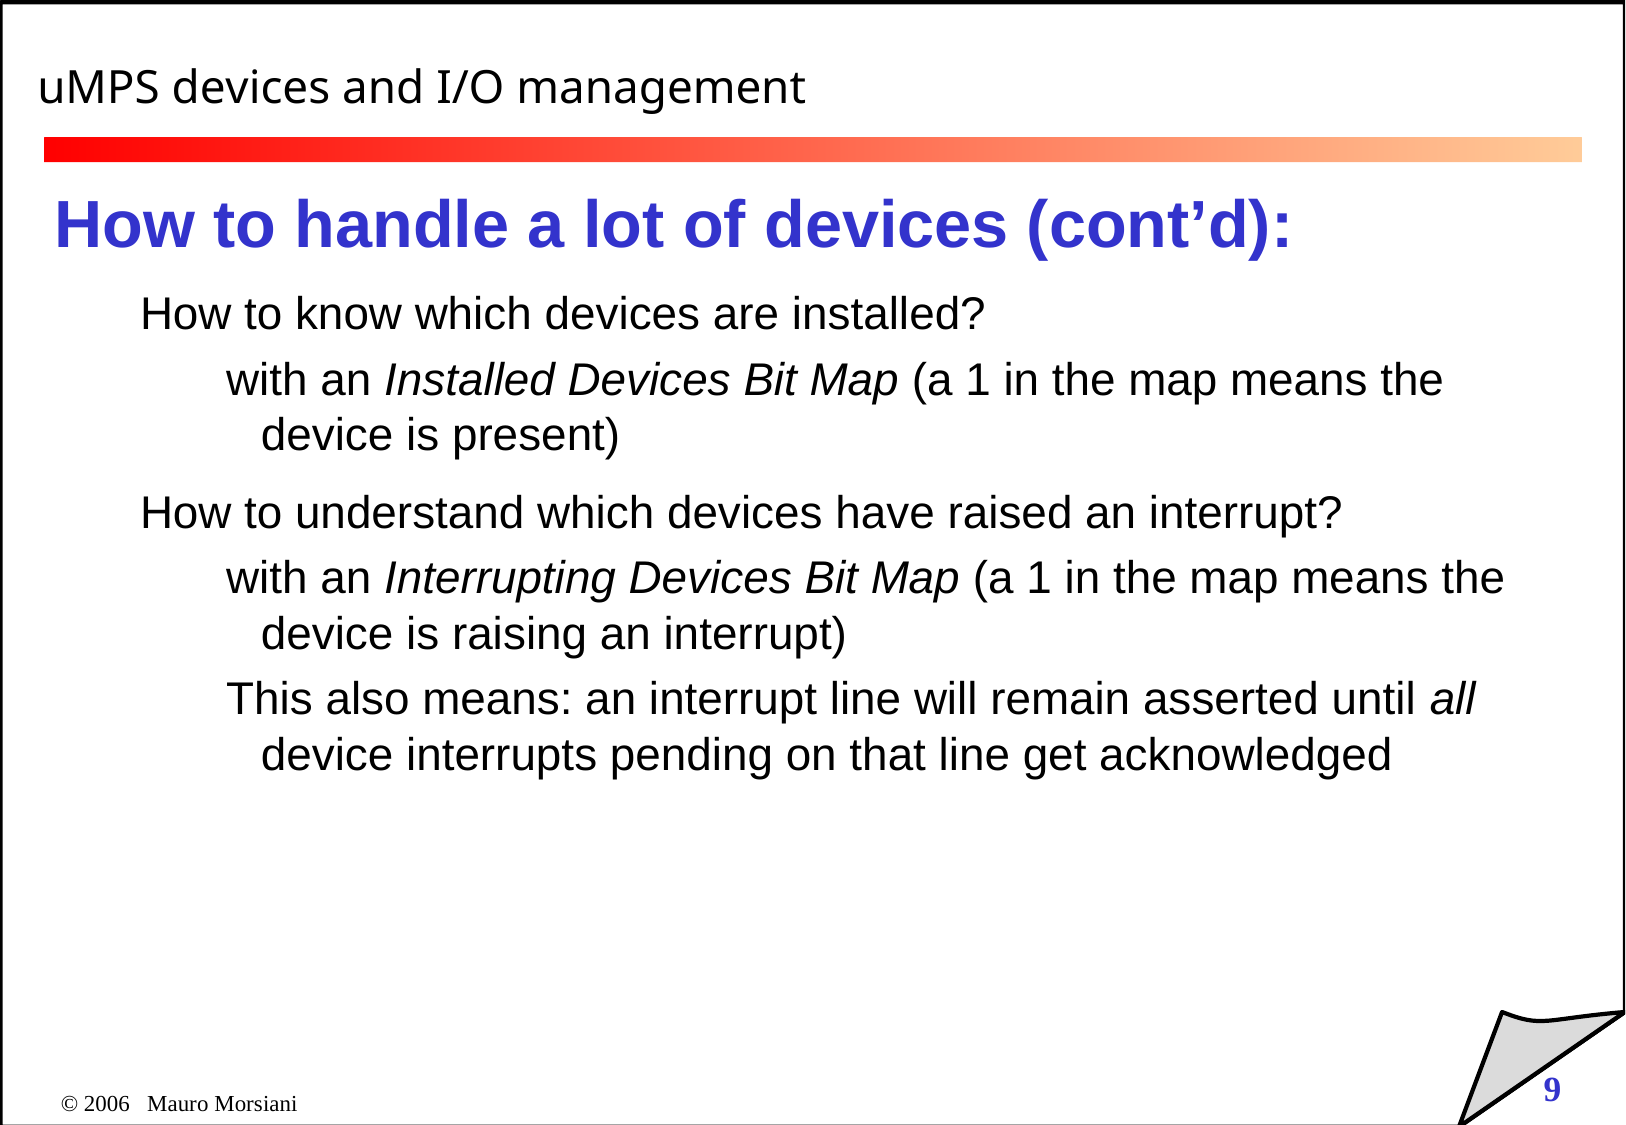

# uMPS devices and I/O management
How to handle a lot of devices (cont’d):
How to know which devices are installed?
with an Installed Devices Bit Map (a 1 in the map means the device is present)
How to understand which devices have raised an interrupt?
with an Interrupting Devices Bit Map (a 1 in the map means the device is raising an interrupt)
This also means: an interrupt line will remain asserted until all device interrupts pending on that line get acknowledged